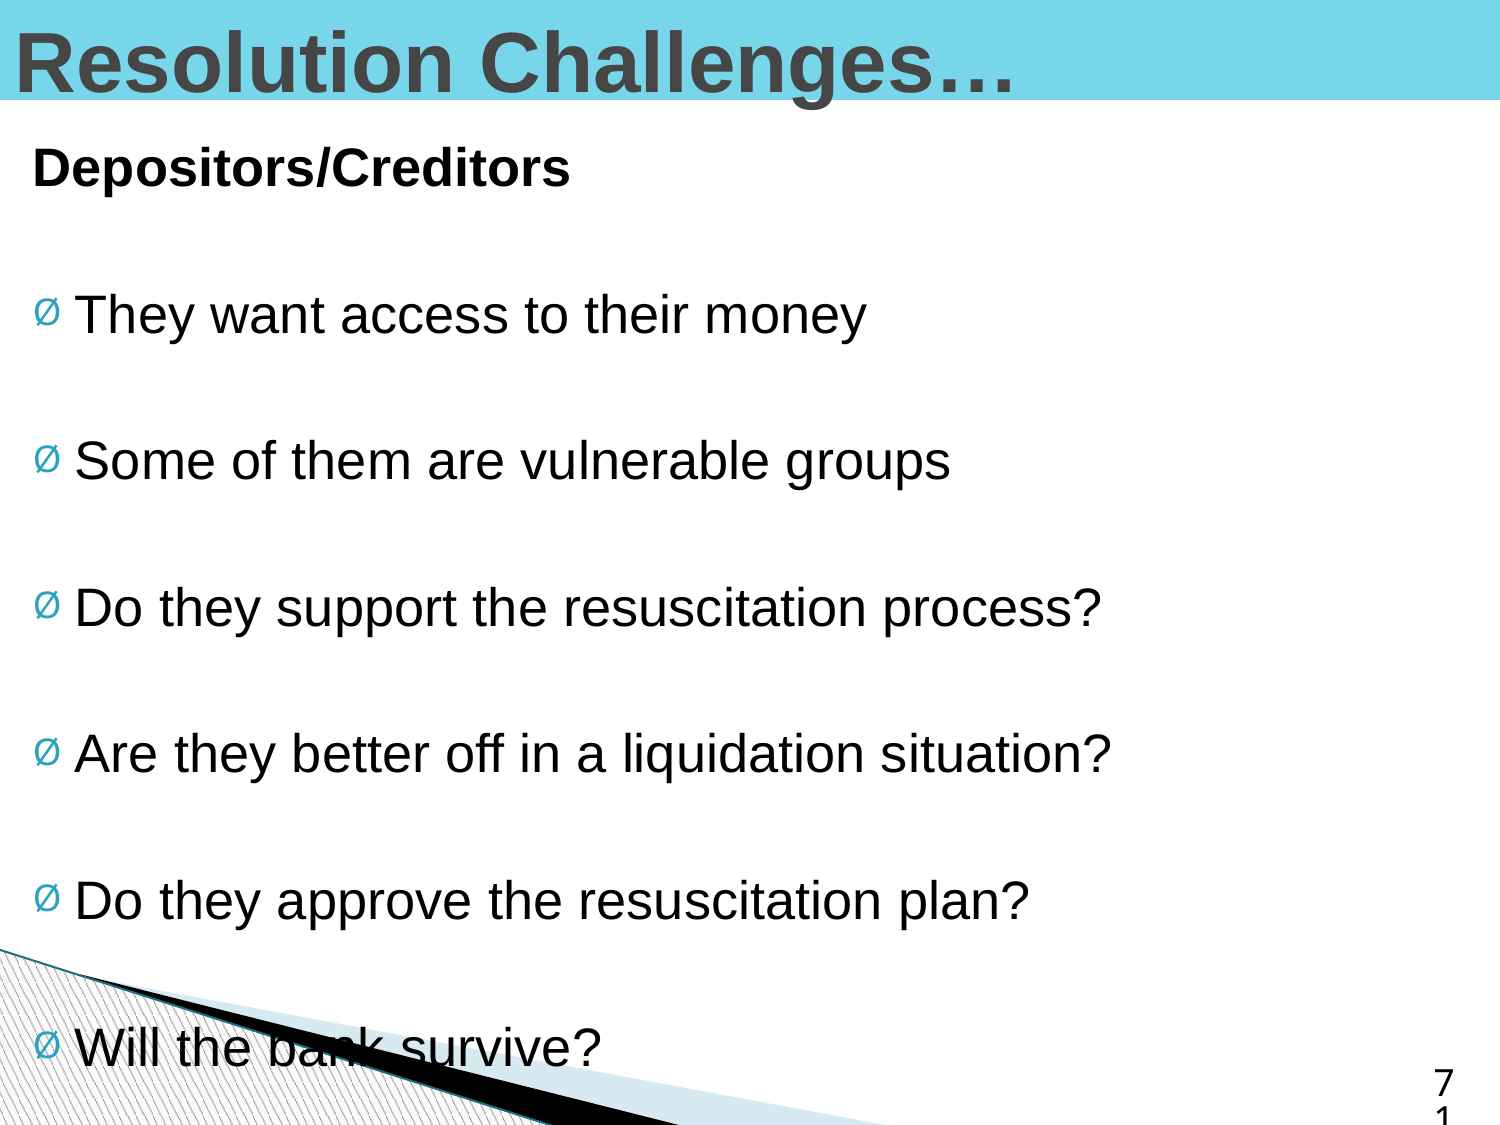

Resolution Challenges…
# Depositors/Creditors
They want access to their money
Some of them are vulnerable groups
Do they support the resuscitation process?
Are they better off in a liquidation situation?
Do they approve the resuscitation plan?
Will the bank survive?
Do they want to continue supplying the company with goods and services?
Secured creditors may push for liquidation unlike the unsecured creditors